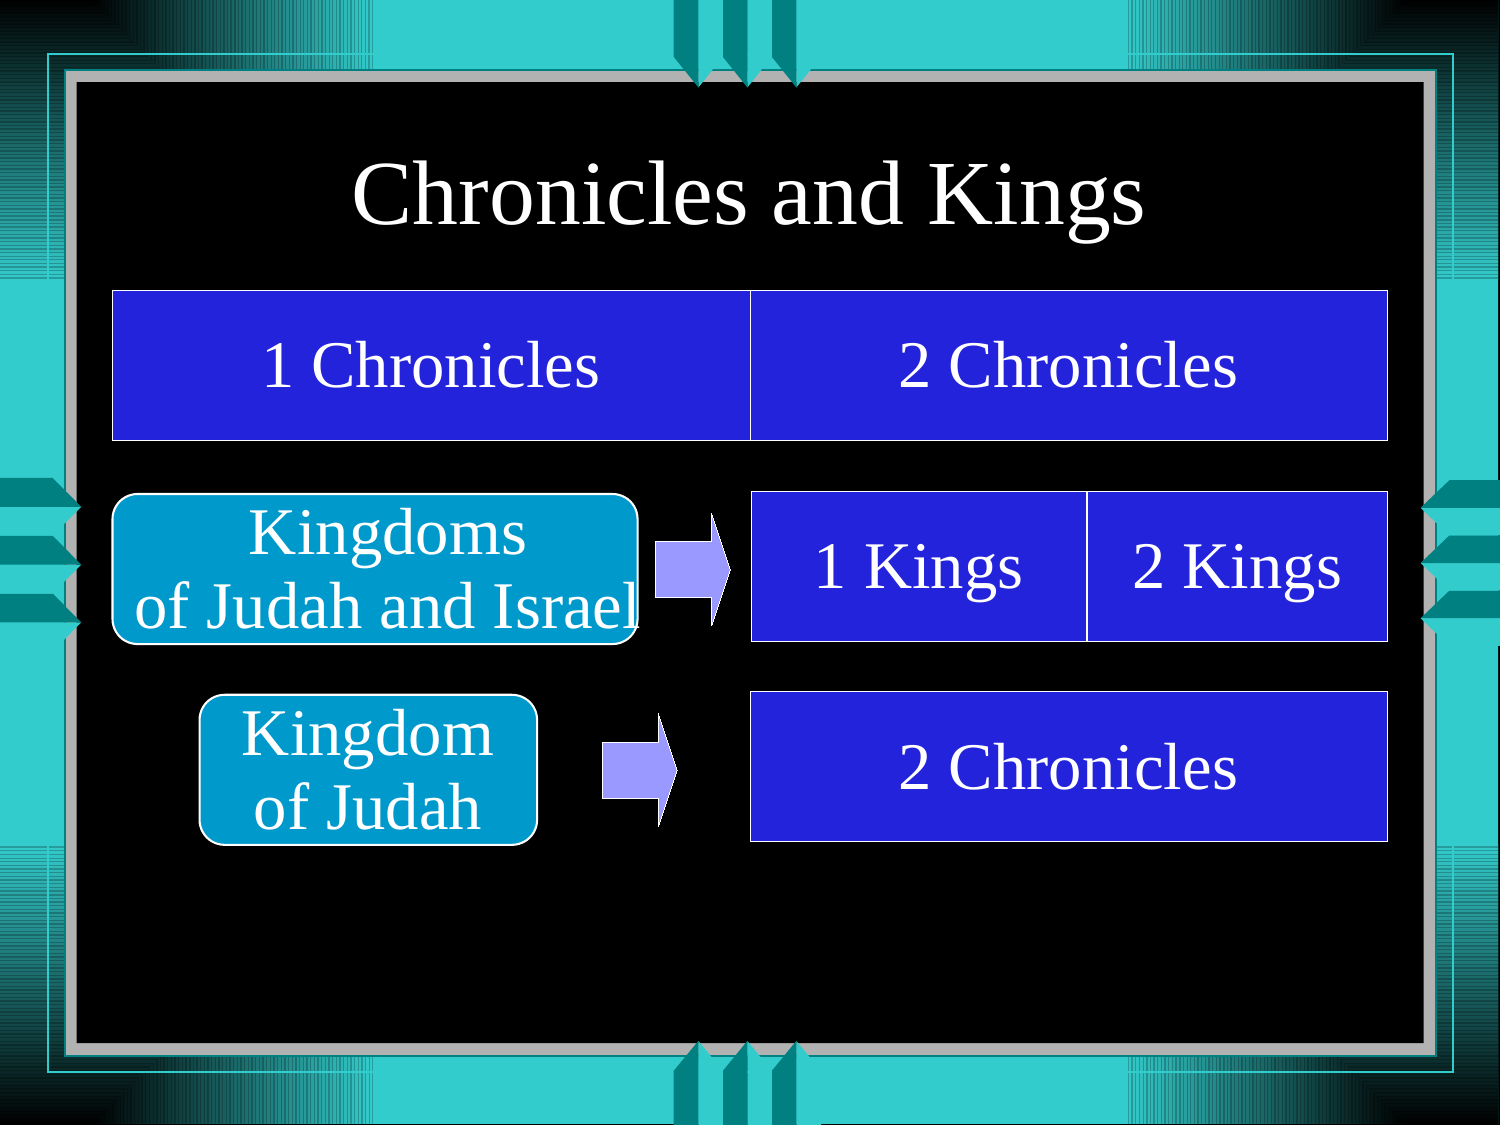

# Chronicles and Kings
1 Chronicles
2 Chronicles
1 Kings
2 Kings
Kingdoms
of Judah and Israel
2 Chronicles
Kingdom
of Judah